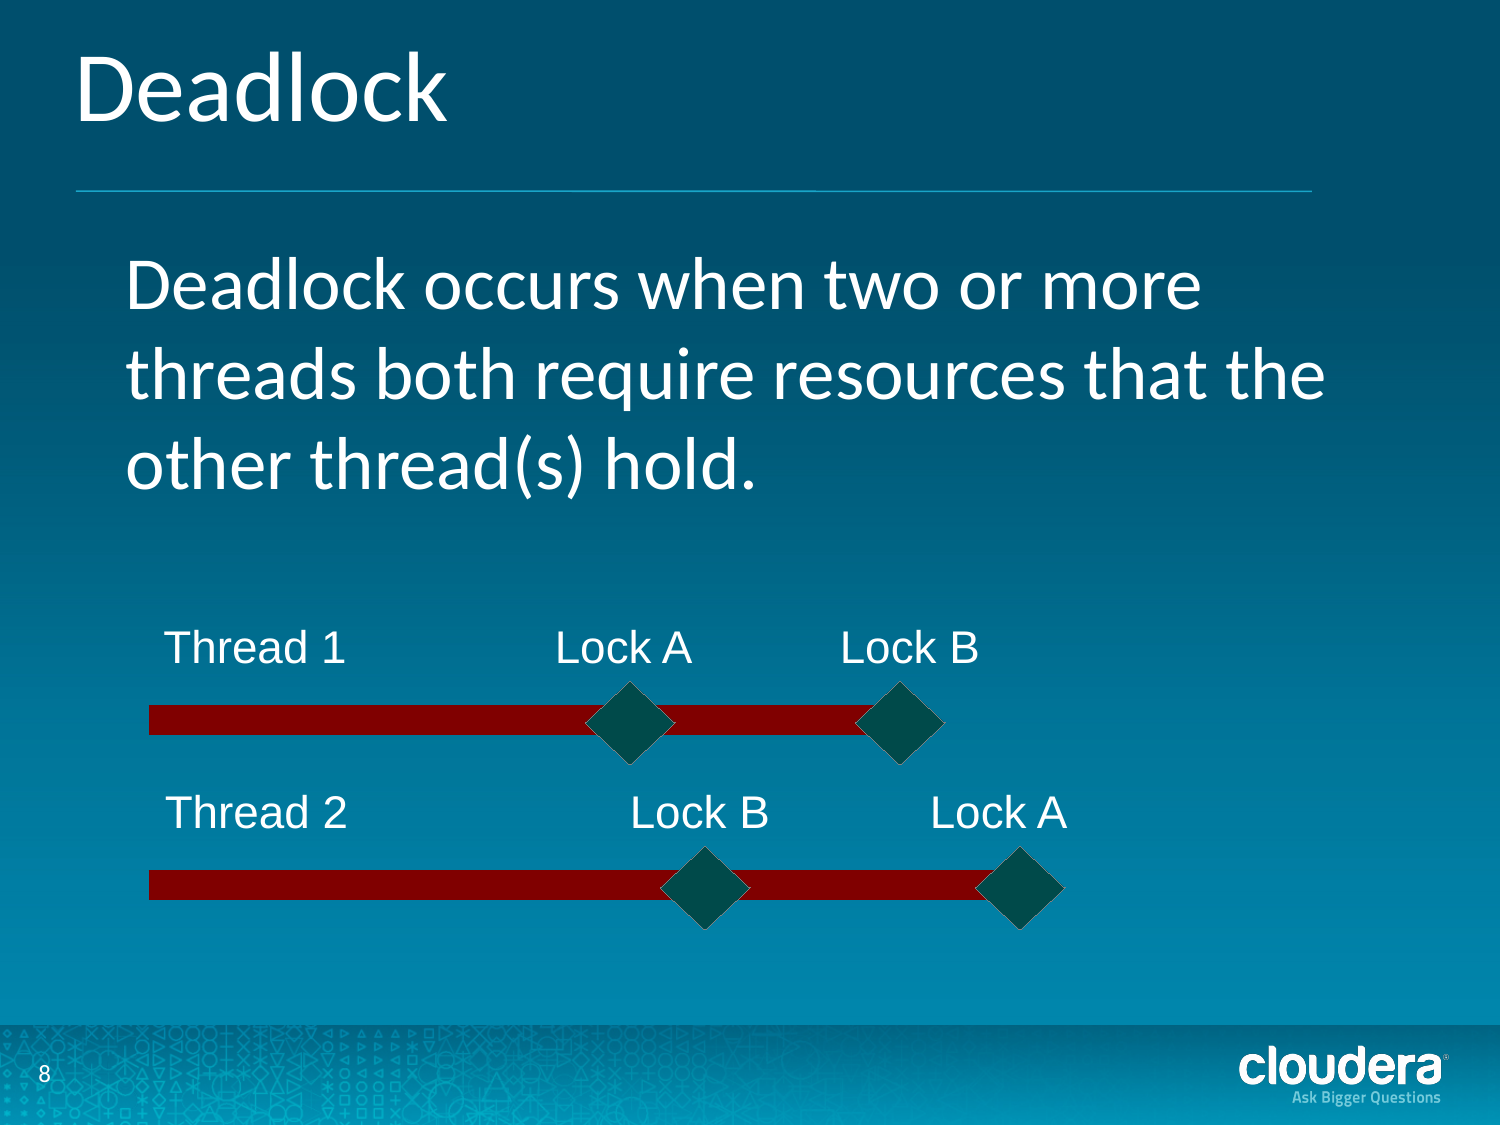

# Deadlock
Deadlock occurs when two or more threads both require resources that the other thread(s) hold.
Thread 1
Lock A
Lock B
Thread 2
Lock B
Lock A